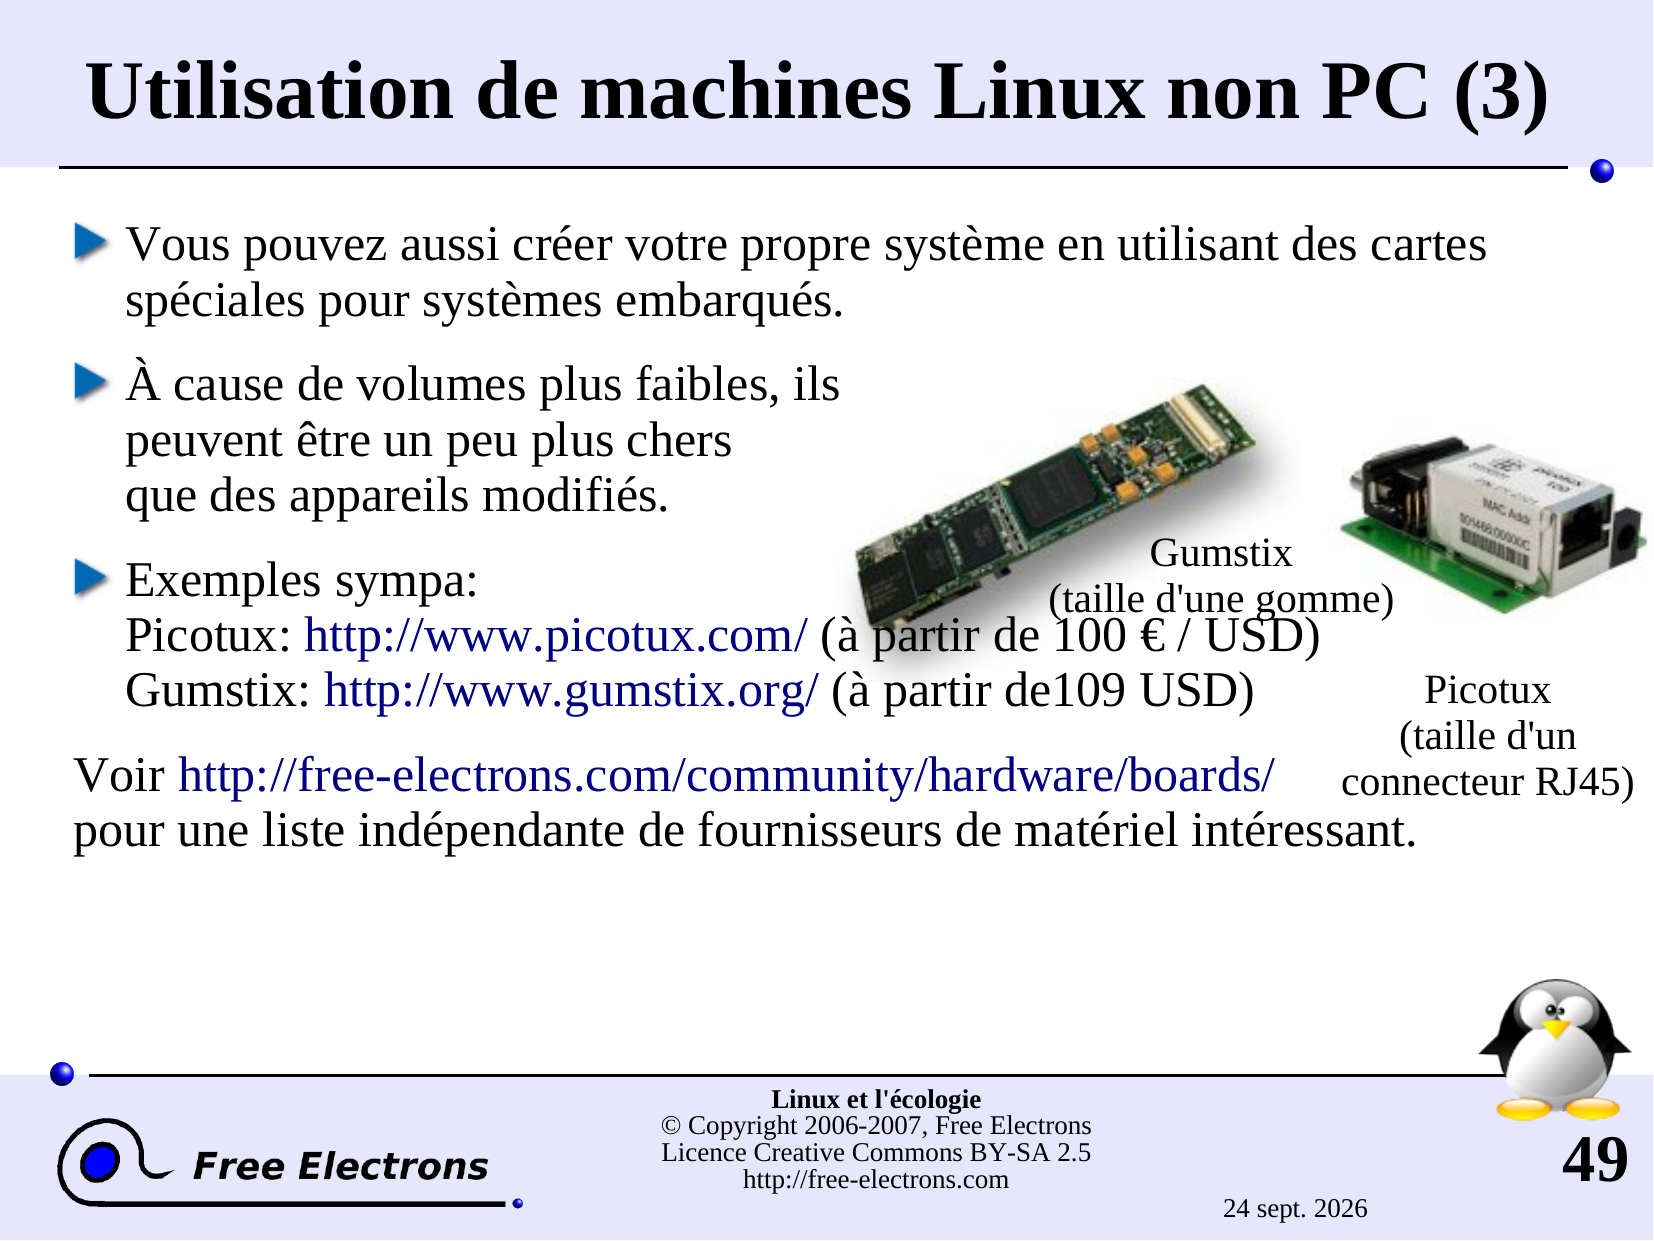

# Utilisation de machines Linux non PC (3)
Vous pouvez aussi créer votre propre système en utilisant des cartes spéciales pour systèmes embarqués.
À cause de volumes plus faibles, ils
peuvent être un peu plus chers
que des appareils modifiés.
Exemples sympa:
Picotux: http://www.picotux.com/ (à partir de 100 € / USD)
Gumstix: http://www.gumstix.org/ (à partir de109 USD)
Voir http://free-electrons.com/community/hardware/boards/
pour une liste indépendante de fournisseurs de matériel intéressant.
Gumstix
(taille d'une gomme)
Picotux
(taille d'un
connecteur RJ45)